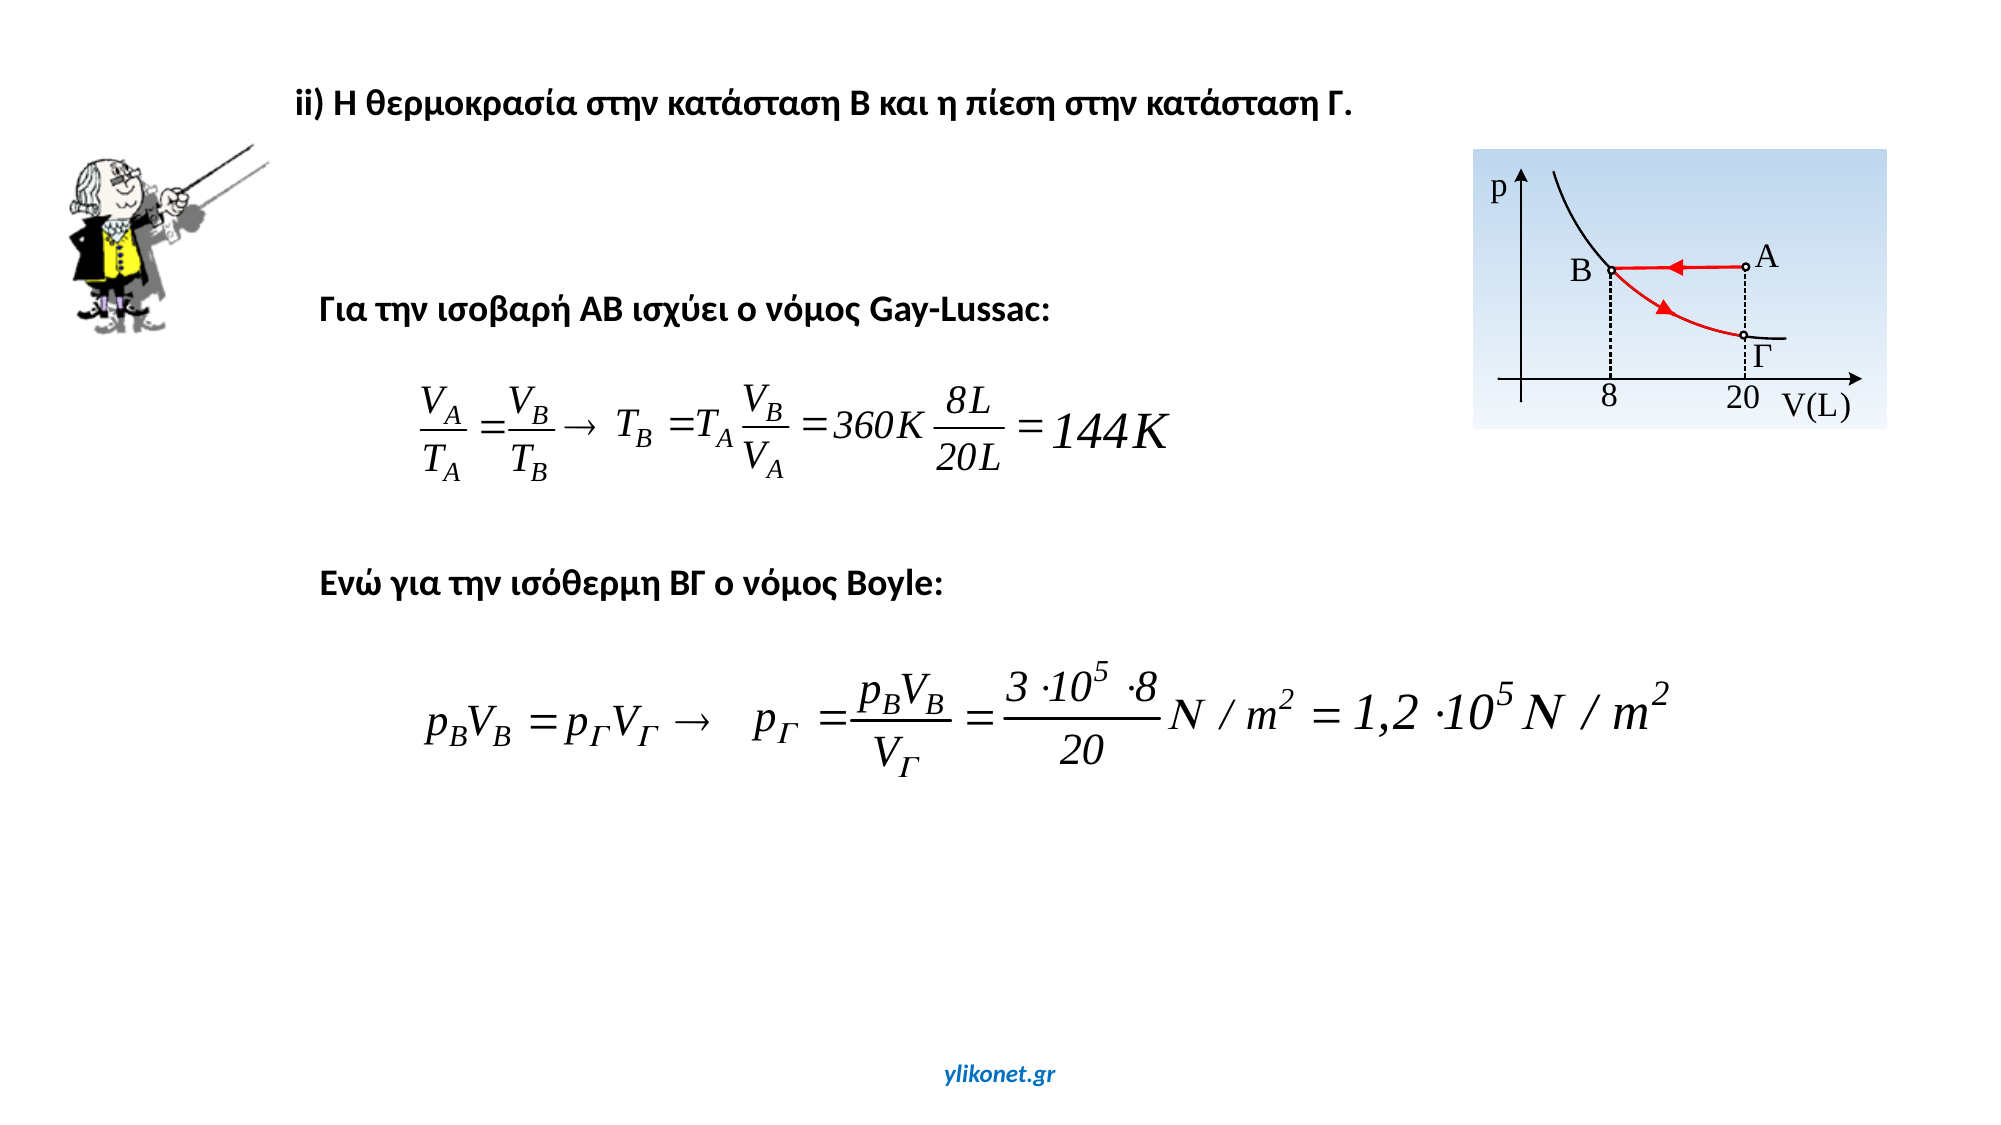

ii) Η θερμοκρασία στην κατάσταση Β και η πίεση στην κατάσταση Γ.
Για την ισοβαρή ΑΒ ισχύει ο νόμος Gay-Lussac:
Ενώ για την ισόθερμη ΒΓ ο νόμος Boyle:
ylikonet.gr